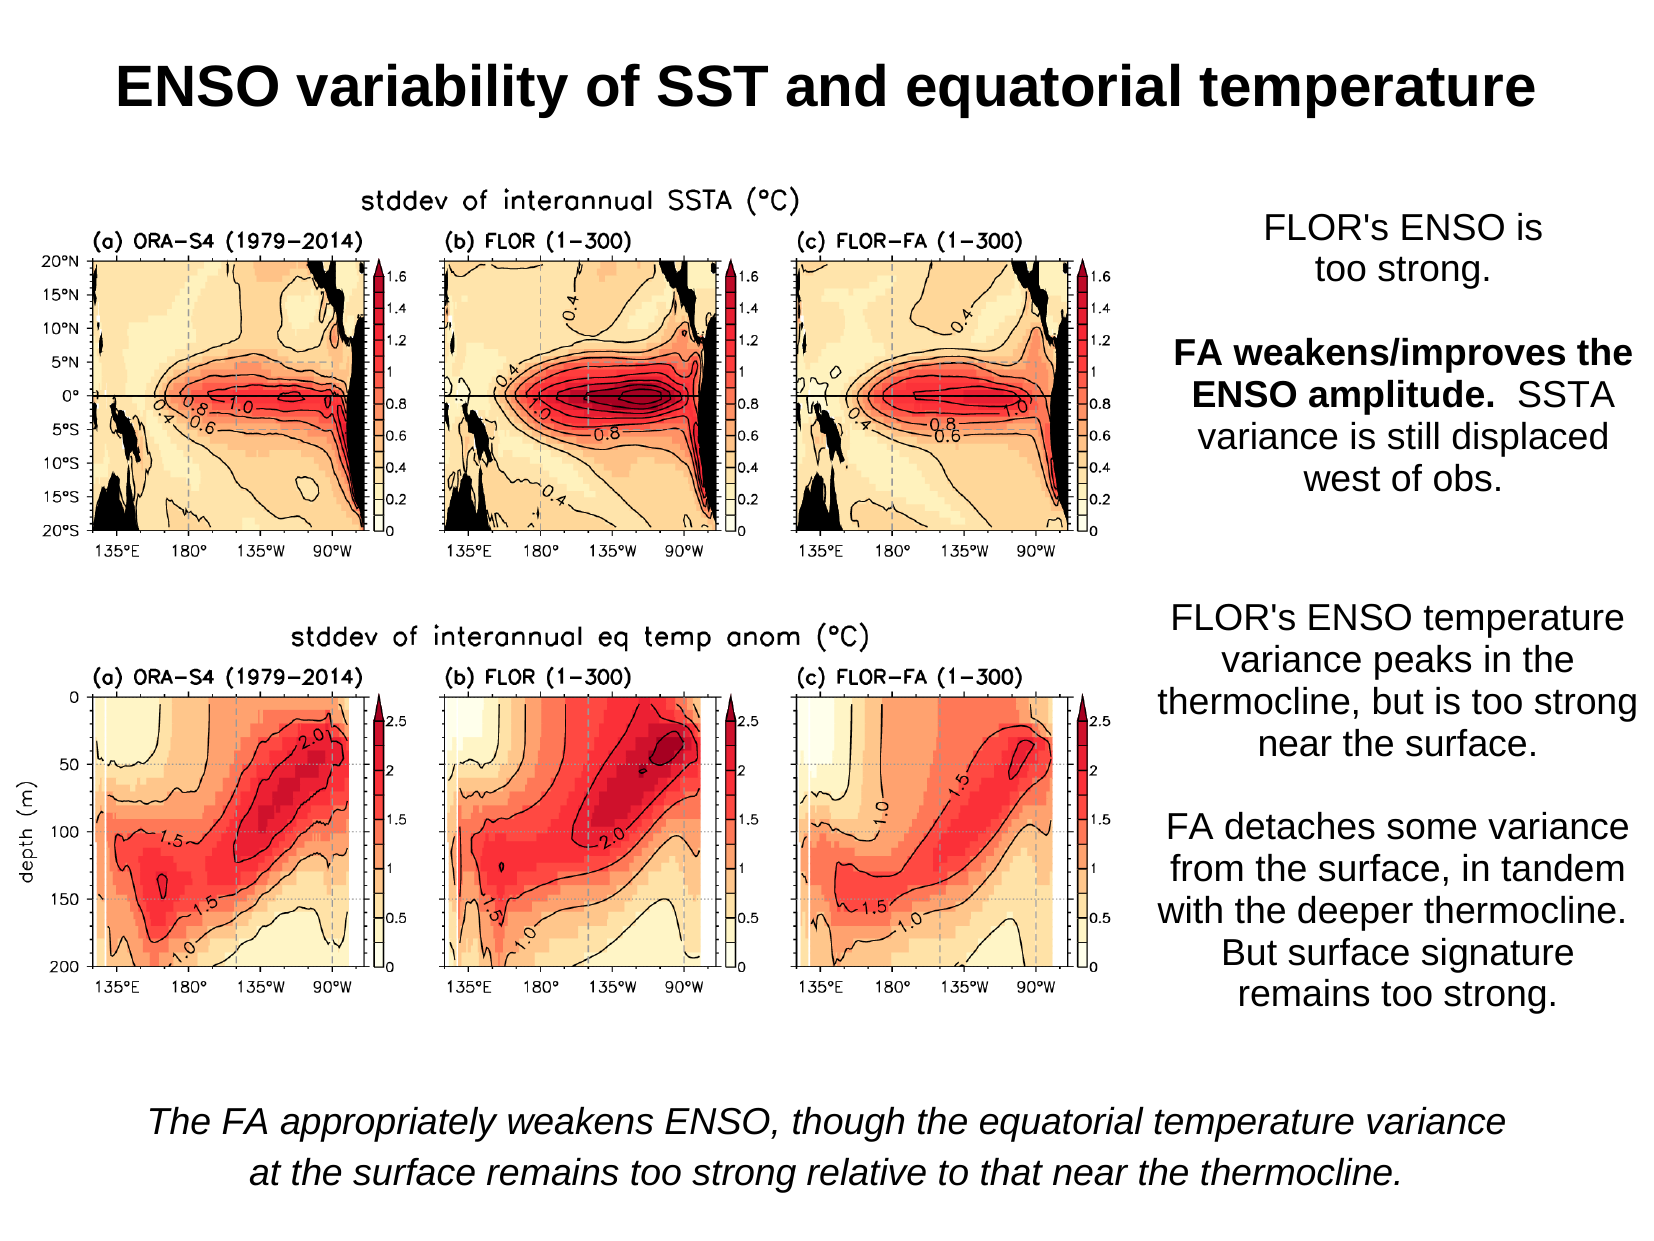

ENSO variability of SST and equatorial temperature
FLOR's ENSO is
too strong.
FA weakens/improves the ENSO amplitude. SSTA variance is still displaced west of obs.
FLOR's ENSO temperature variance peaks in the thermocline, but is too strong near the surface.
FA detaches some variance from the surface, in tandem with the deeper thermocline. But surface signature remains too strong.
The FA appropriately weakens ENSO, though the equatorial temperature variance
at the surface remains too strong relative to that near the thermocline.